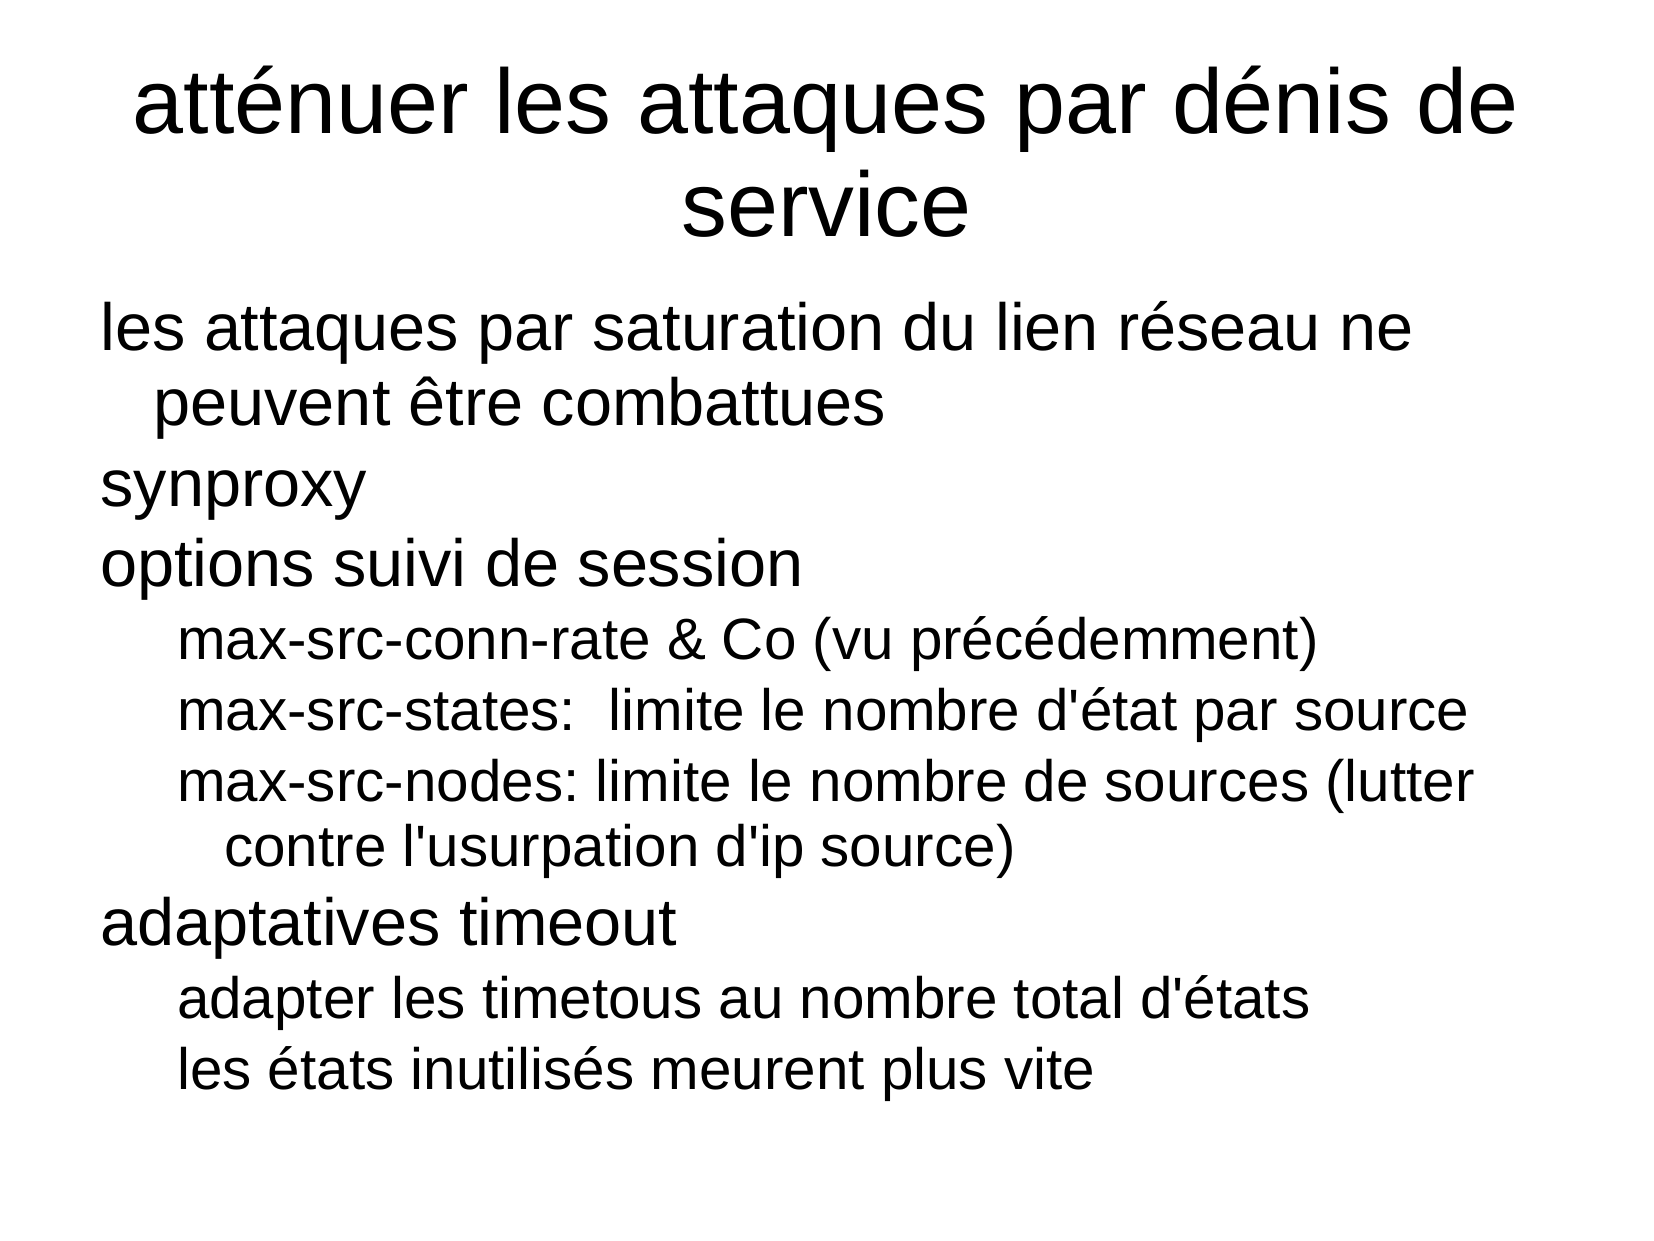

# atténuer les attaques par dénis de service
les attaques par saturation du lien réseau ne peuvent être combattues
synproxy
options suivi de session
max-src-conn-rate & Co (vu précédemment)
max-src-states: limite le nombre d'état par source
max-src-nodes: limite le nombre de sources (lutter contre l'usurpation d'ip source)
adaptatives timeout
adapter les timetous au nombre total d'états
les états inutilisés meurent plus vite